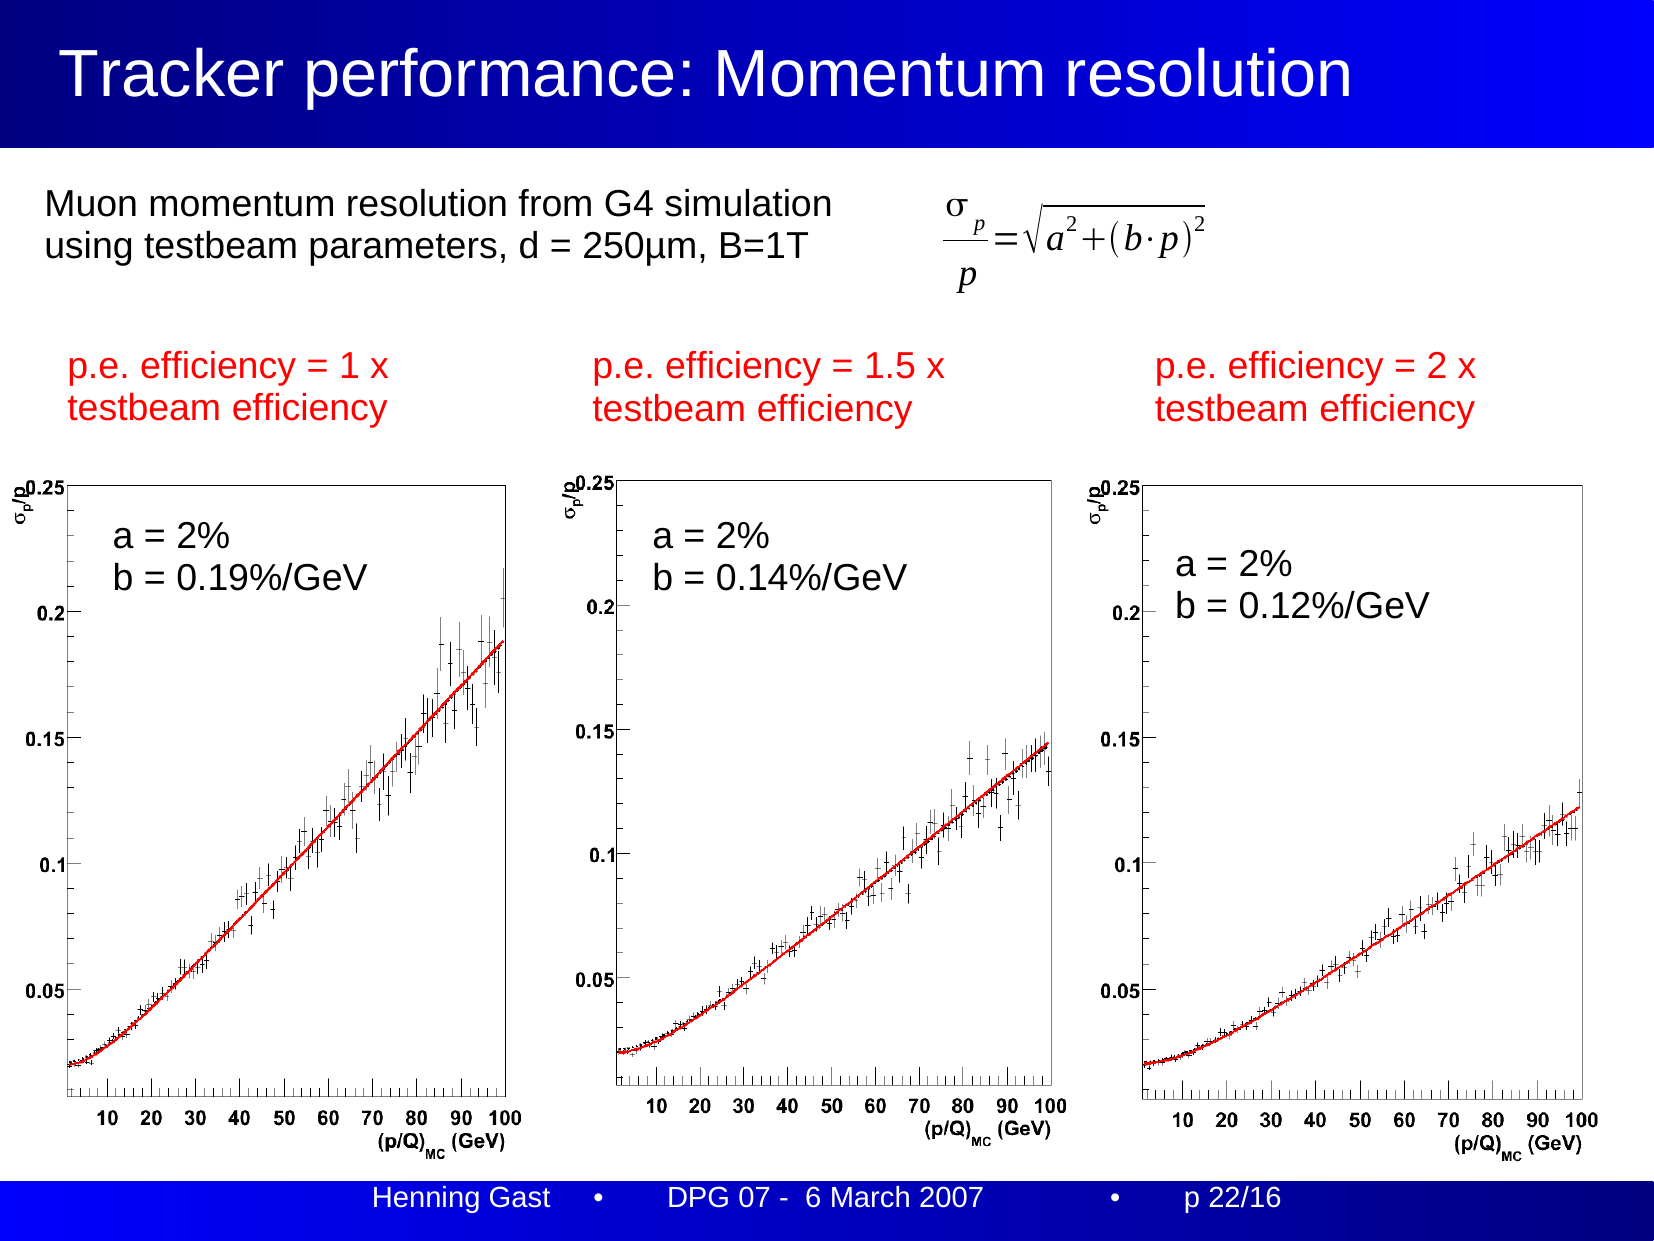

# Tracker performance: Momentum resolution
Muon momentum resolution from G4 simulation using testbeam parameters, d = 250µm, B=1T
p.e. efficiency = 1 x testbeam efficiency
p.e. efficiency = 1.5 x testbeam efficiency
p.e. efficiency = 2 x testbeam efficiency
a = 2%
b = 0.19%/GeV
a = 2%
b = 0.14%/GeV
a = 2%
b = 0.12%/GeV